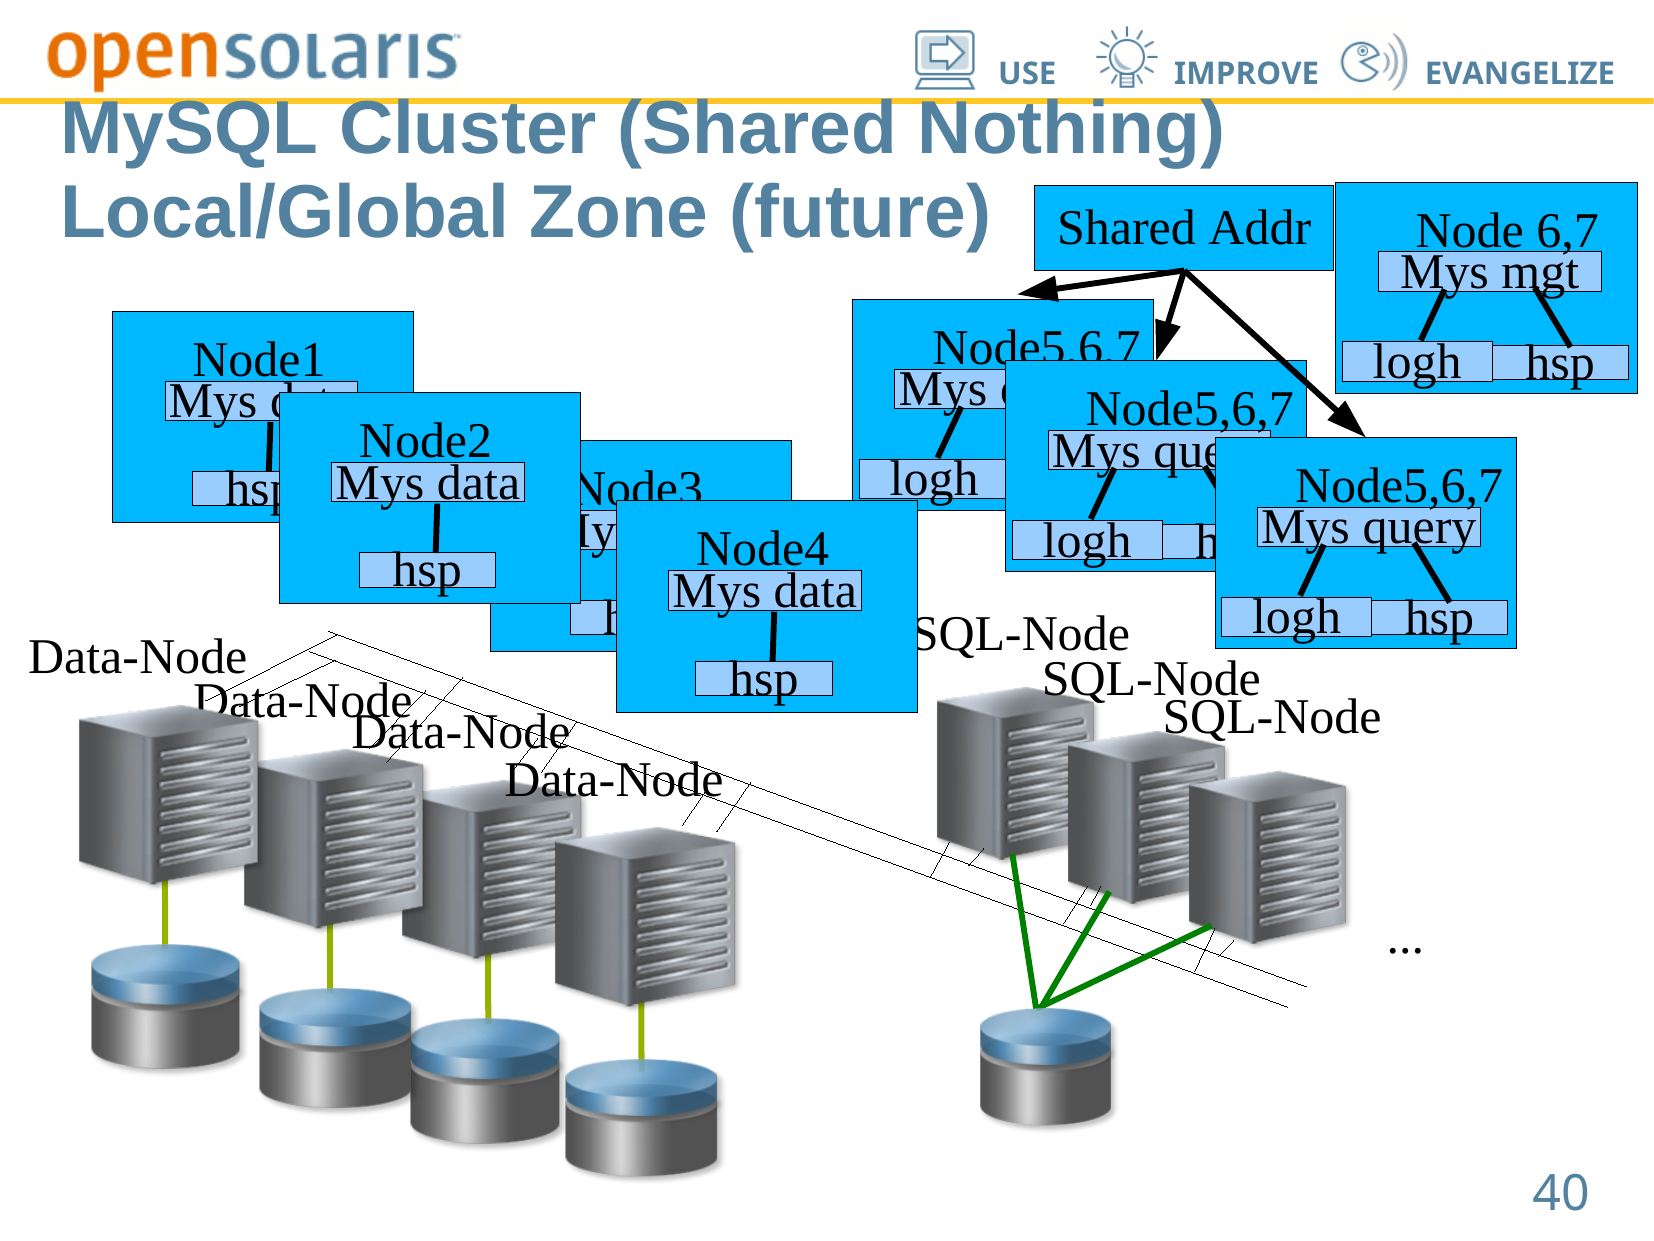

# MySQL Cluster (Shared Nothing) Local/Global Zone (future)
Node 6,7
Mys mgt
logh
hsp
Shared Addr
Node5,6,7
Mys query
logh
hsp
Node1
Mys data
hsp
Node5,6,7
Mys query
logh
hsp
Node2
Mys data
hsp
Node5,6,7
Mys query
logh
hsp
Node3
Mys data
hsp
Node4
Mys data
hsp
SQL-Node
Data-Node
SQL-Node
Data-Node
SQL-Node
Data-Node
Data-Node
...